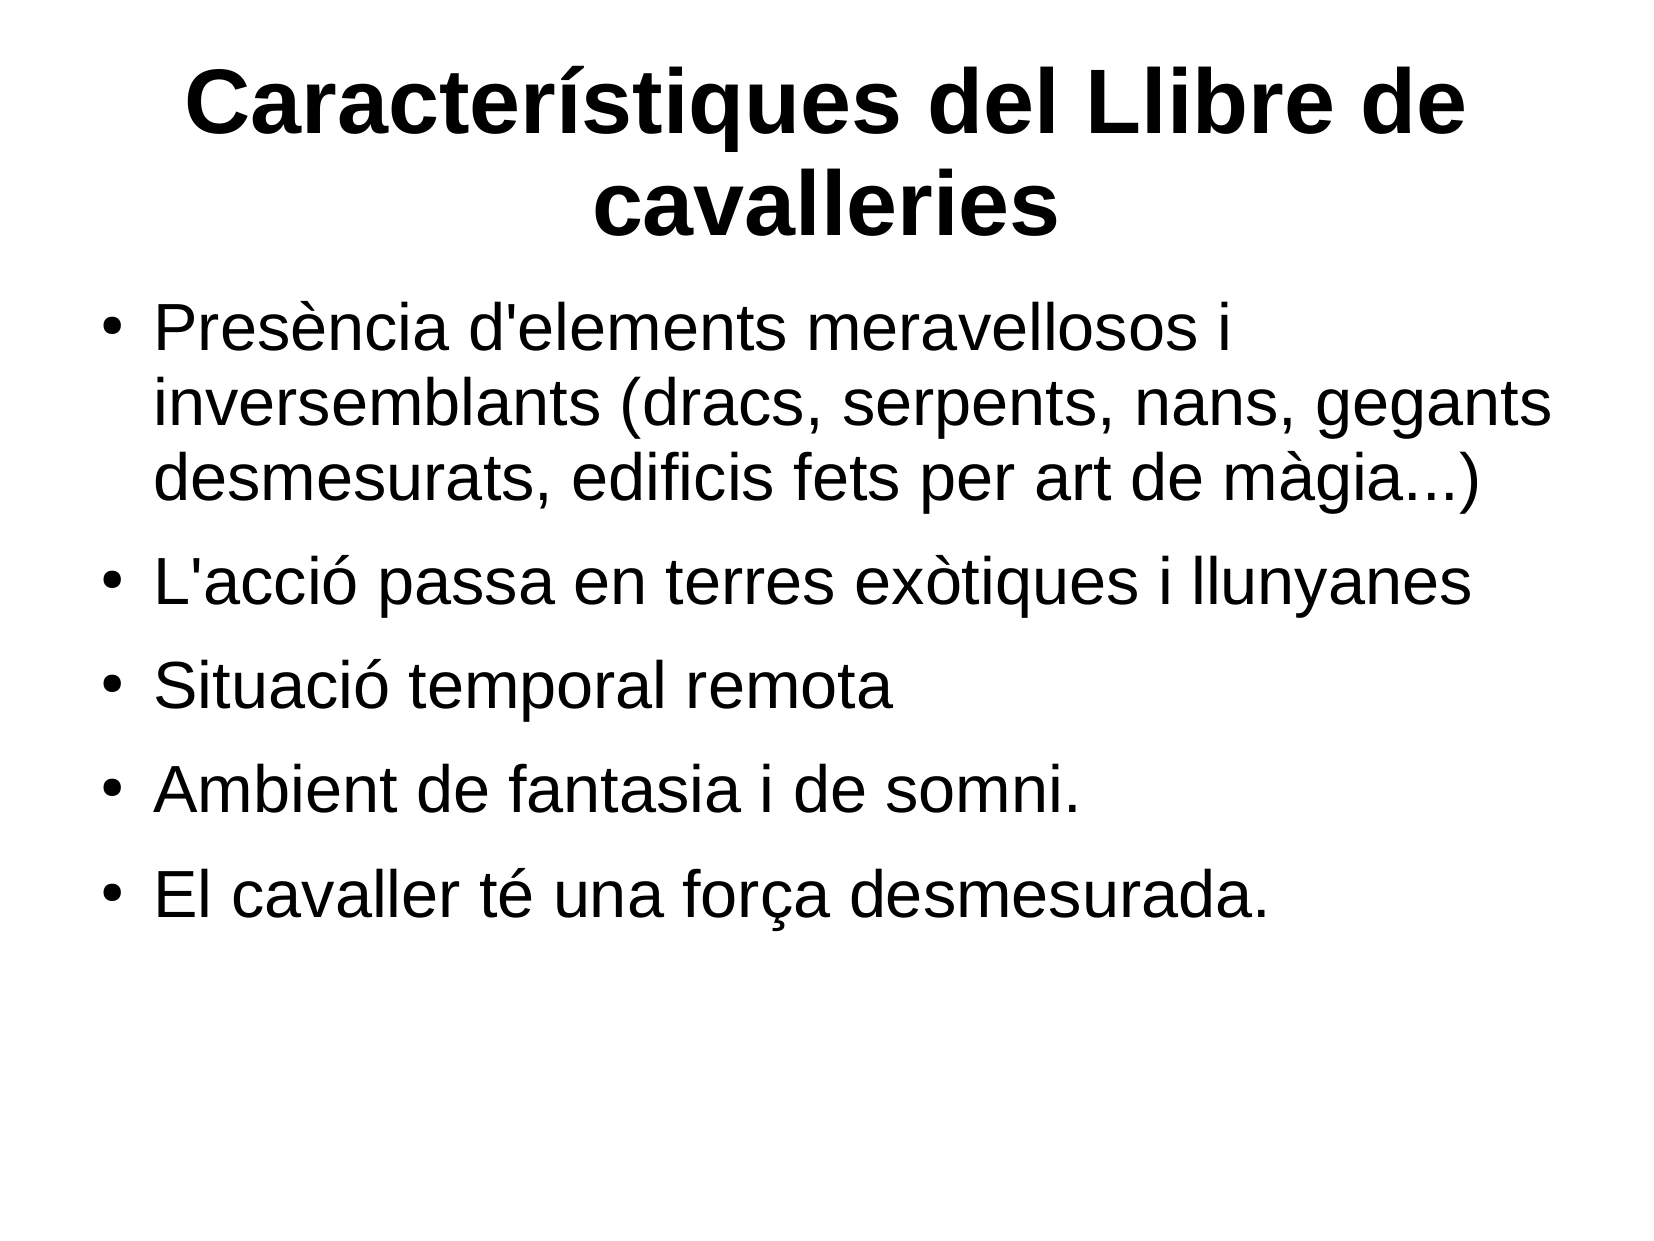

# Característiques del Llibre de cavalleries
Presència d'elements meravellosos i inversemblants (dracs, serpents, nans, gegants desmesurats, edificis fets per art de màgia...)
L'acció passa en terres exòtiques i llunyanes
Situació temporal remota
Ambient de fantasia i de somni.
El cavaller té una força desmesurada.